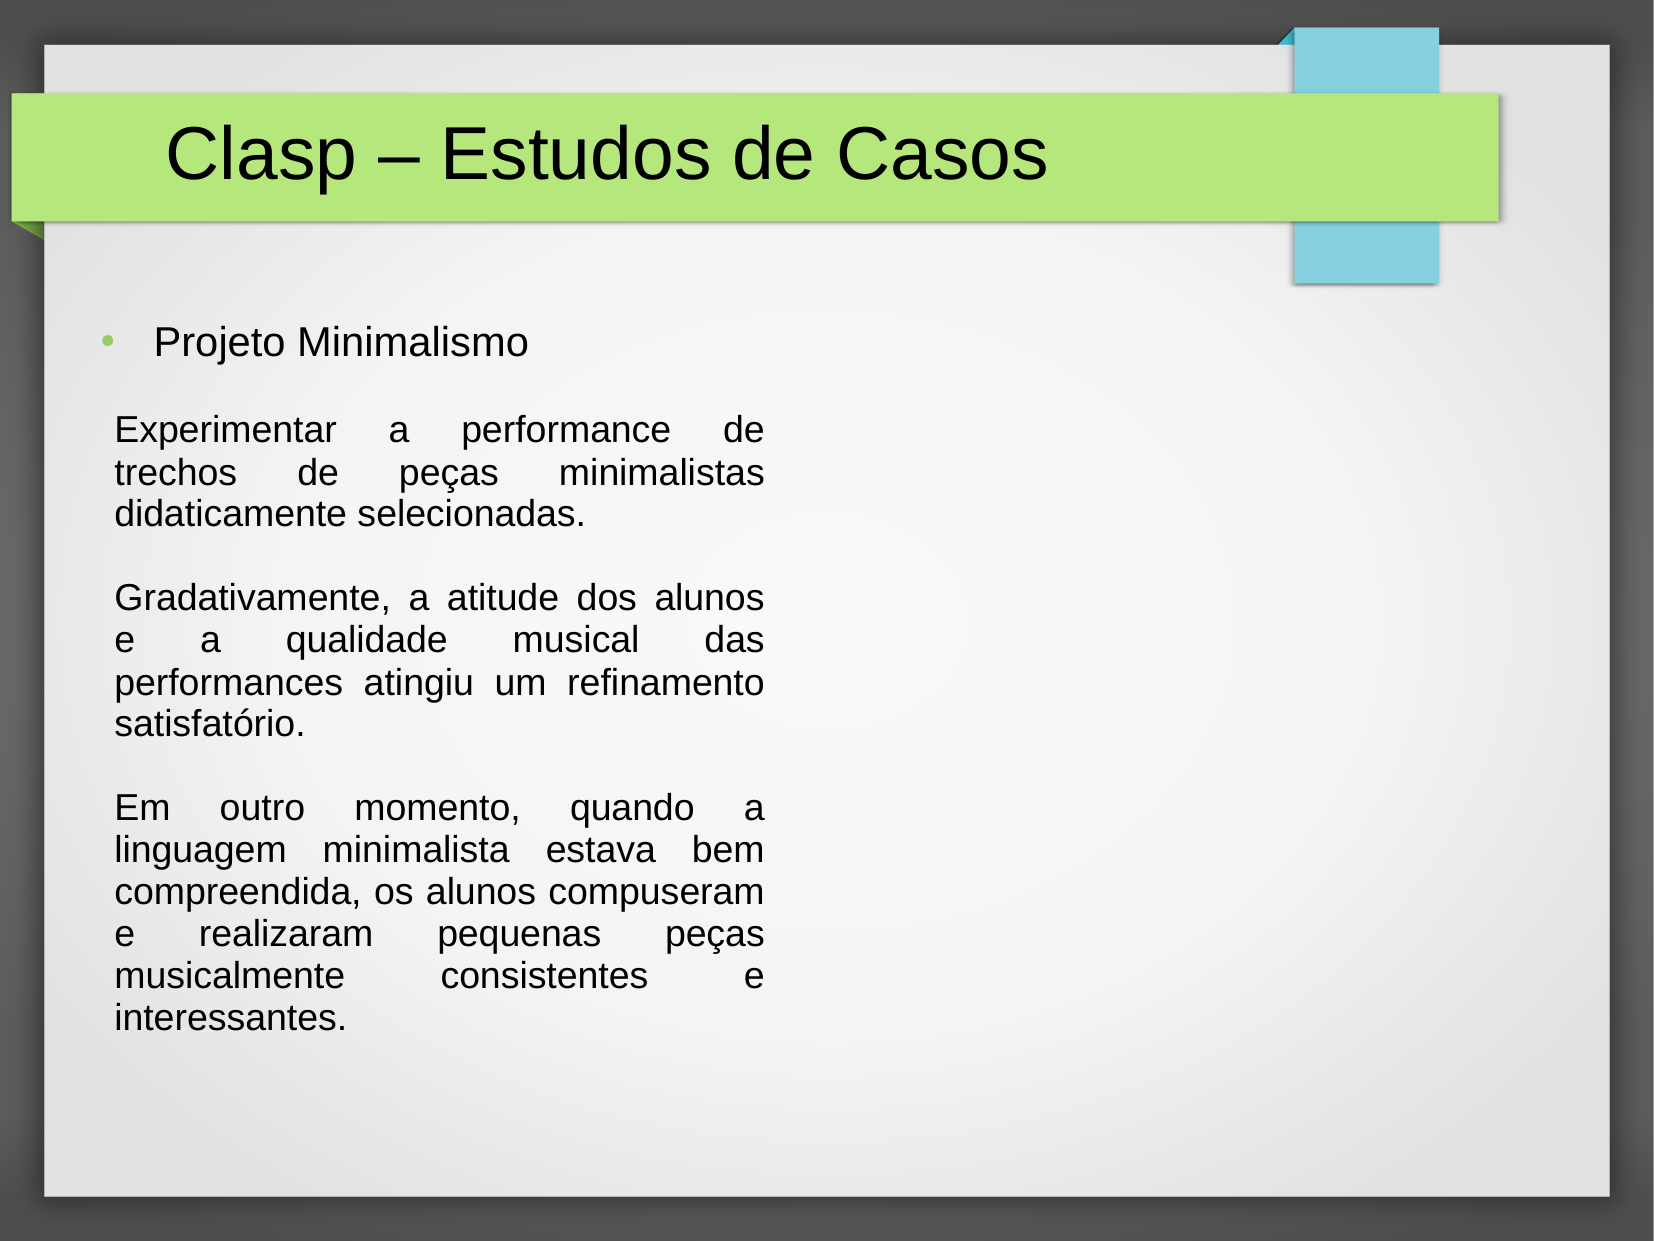

# Clasp – Estudos de Casos
Projeto Minimalismo
Experimentar a performance de trechos de peças minimalistas didaticamente selecionadas.
Gradativamente, a atitude dos alunos e a qualidade musical das performances atingiu um refinamento satisfatório.
Em outro momento, quando a linguagem minimalista estava bem compreendida, os alunos compuseram e realizaram pequenas peças musicalmente consistentes e interessantes.